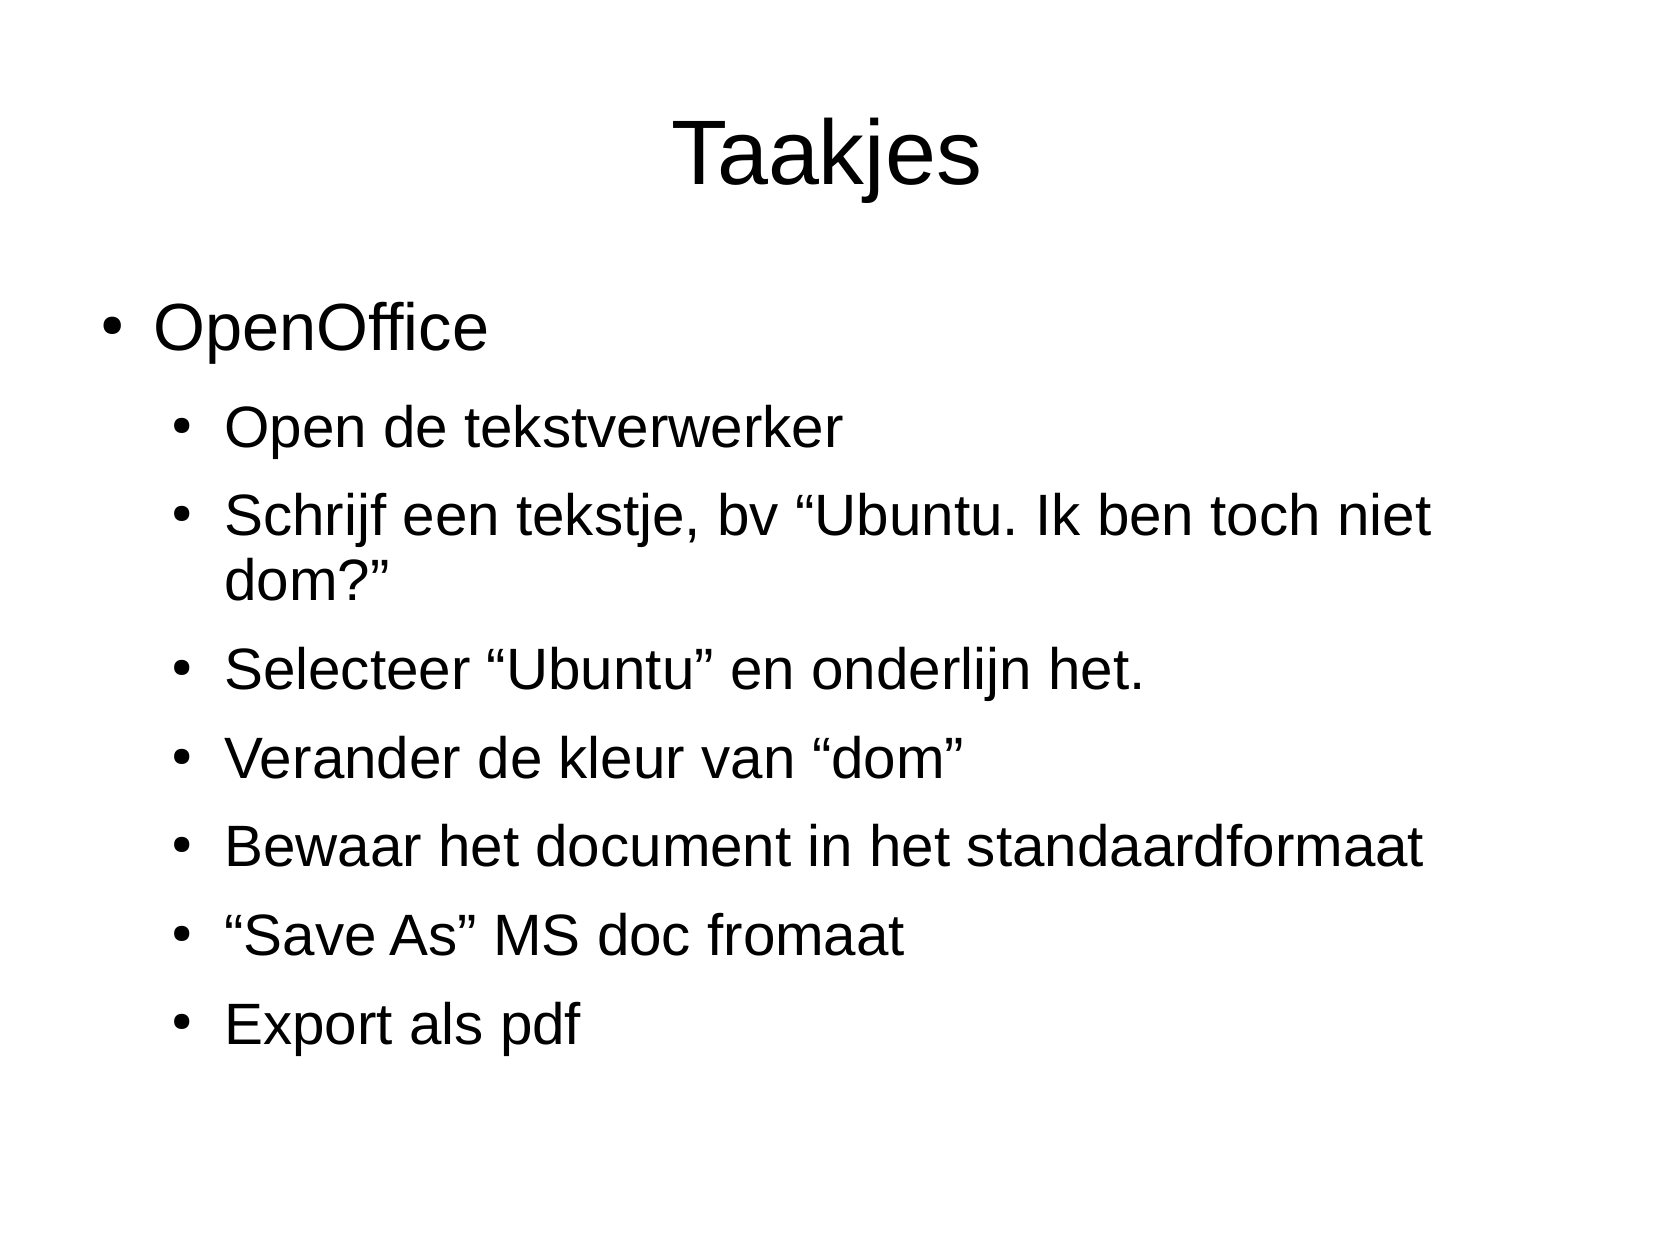

# Taakjes
OpenOffice
Open de tekstverwerker
Schrijf een tekstje, bv “Ubuntu. Ik ben toch niet dom?”
Selecteer “Ubuntu” en onderlijn het.
Verander de kleur van “dom”
Bewaar het document in het standaardformaat
“Save As” MS doc fromaat
Export als pdf